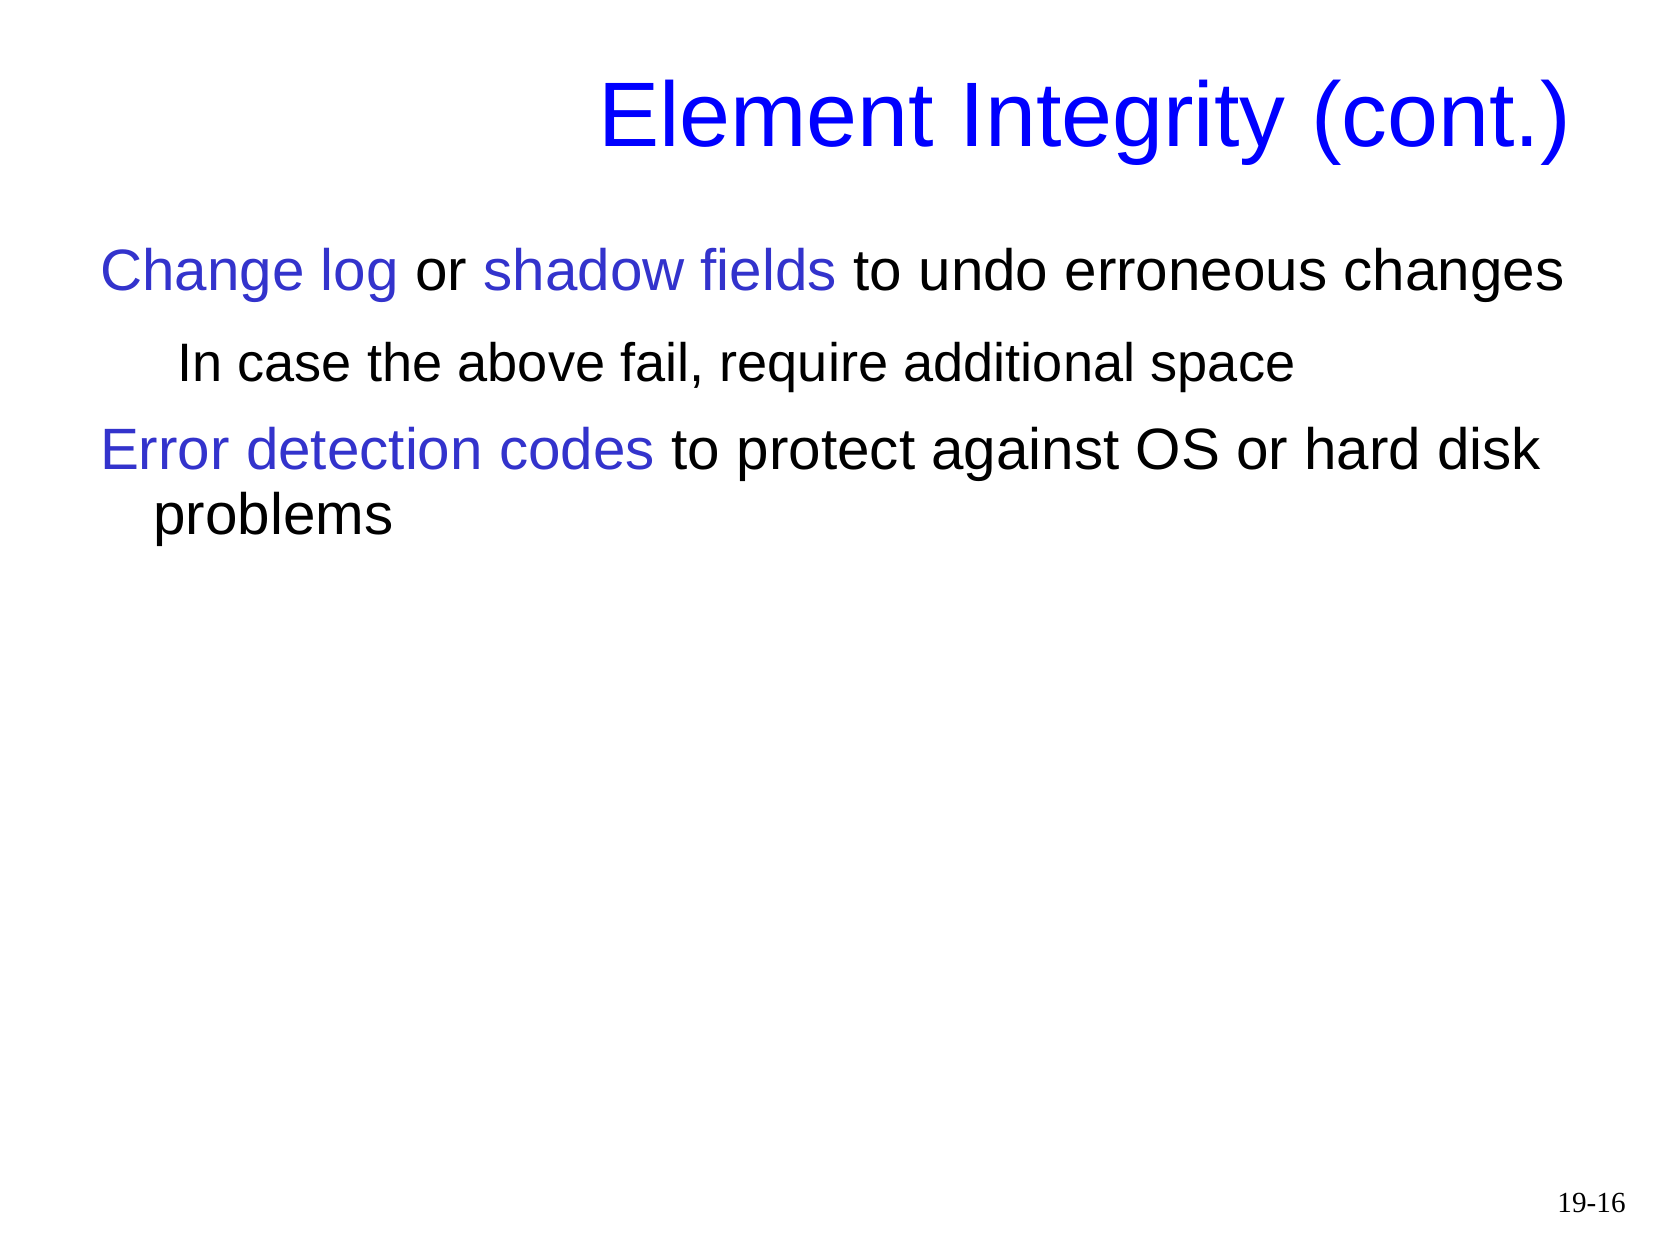

# Element Integrity (cont.)
Change log or shadow fields to undo erroneous changes
In case the above fail, require additional space
Error detection codes to protect against OS or hard disk problems